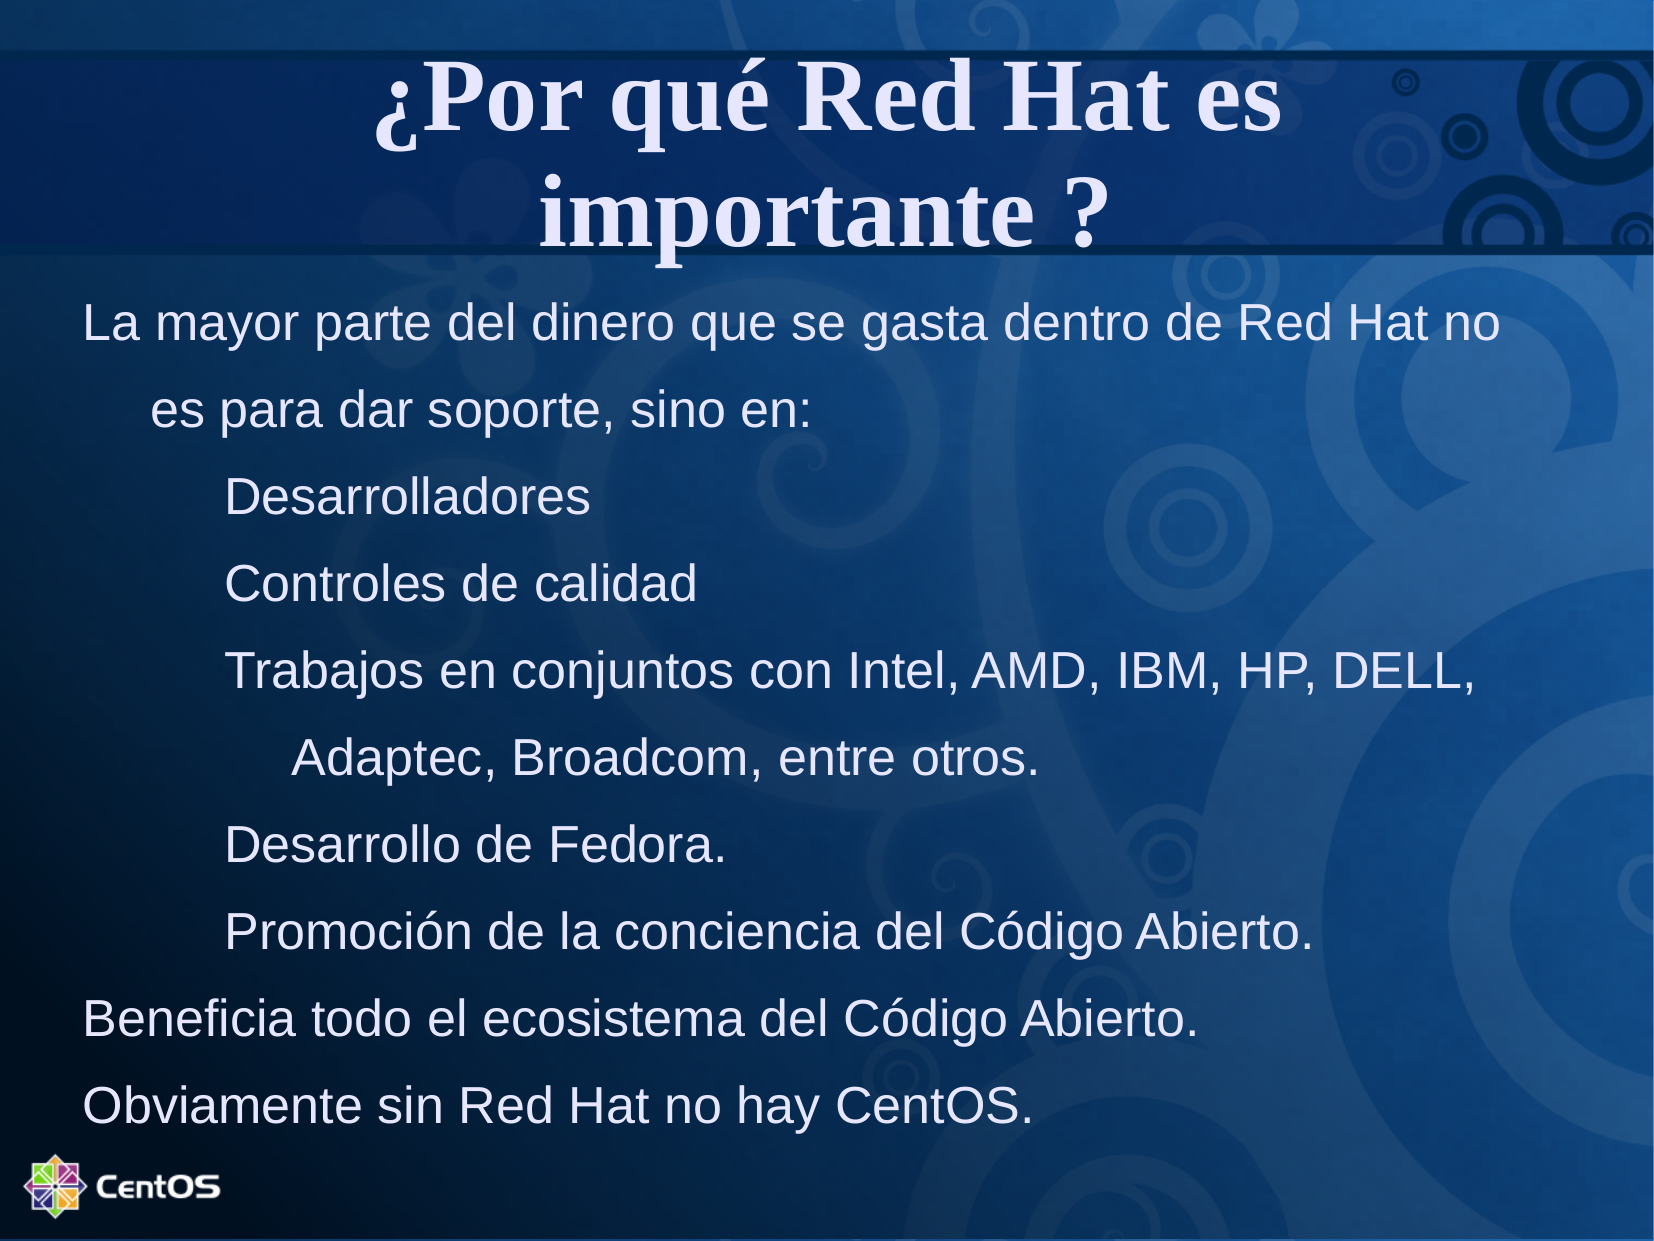

# ¿Por qué Red Hat es importante ?
La mayor parte del dinero que se gasta dentro de Red Hat no es para dar soporte, sino en:
Desarrolladores
Controles de calidad
Trabajos en conjuntos con Intel, AMD, IBM, HP, DELL, Adaptec, Broadcom, entre otros.
Desarrollo de Fedora.
Promoción de la conciencia del Código Abierto.
Beneficia todo el ecosistema del Código Abierto.
Obviamente sin Red Hat no hay CentOS.